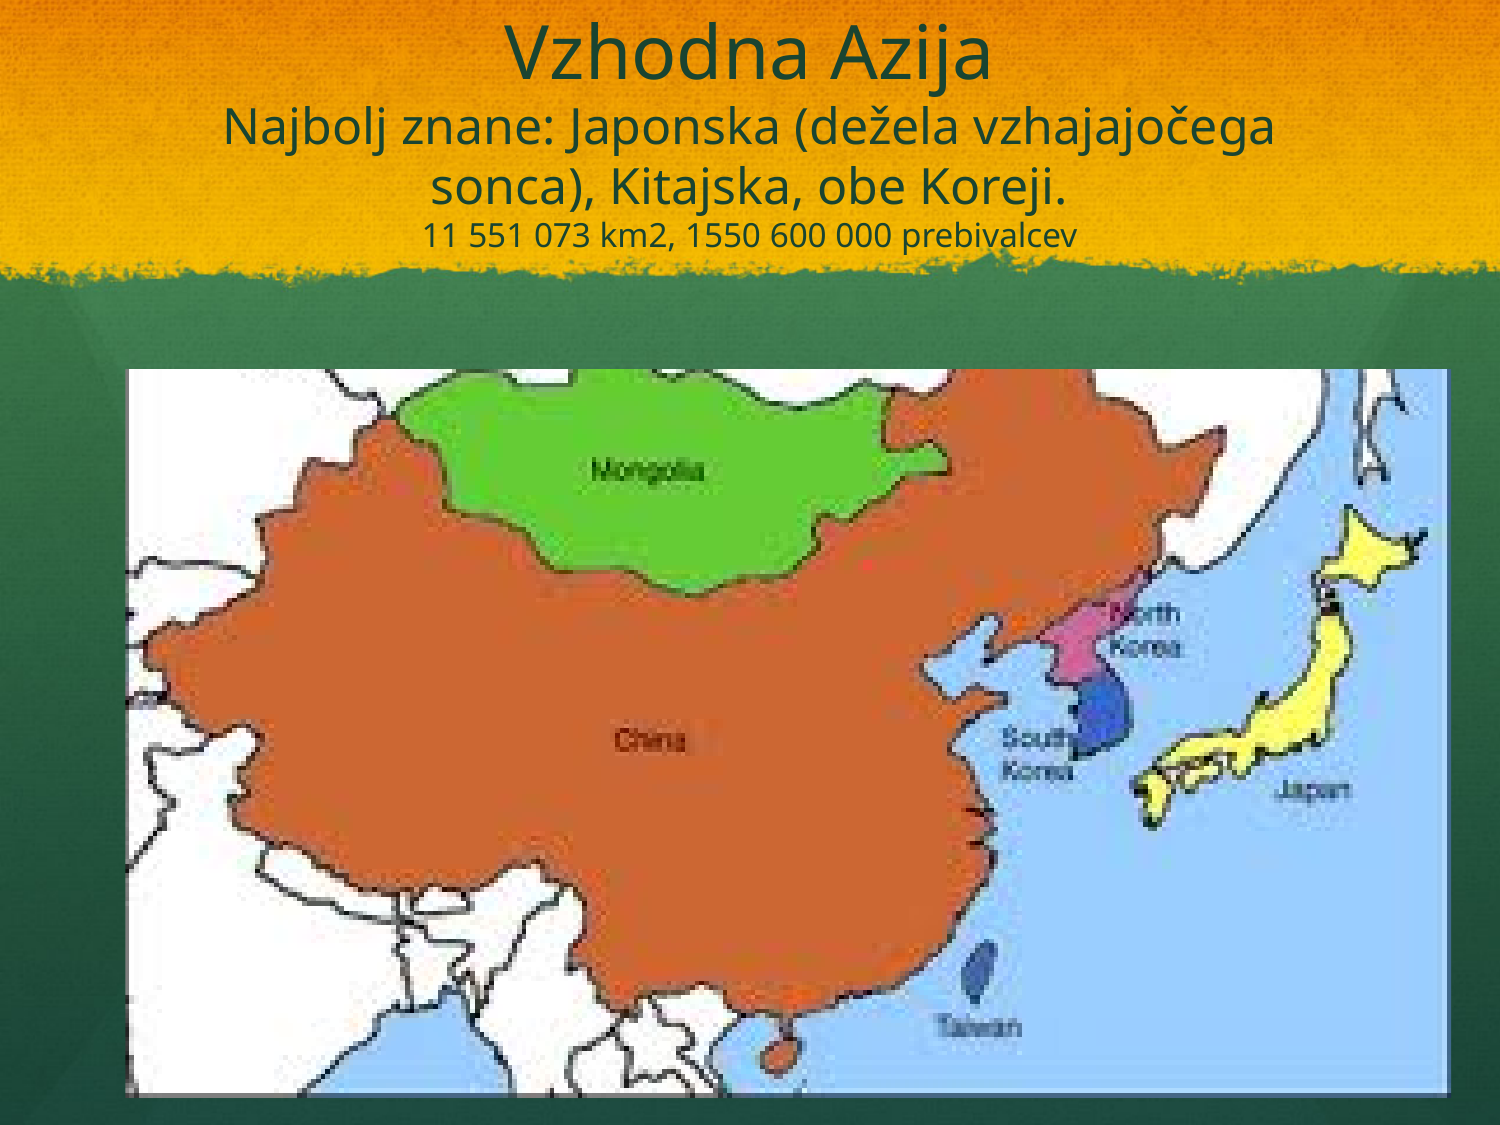

# Vzhodna Azija Najbolj znane: Japonska (dežela vzhajajočega sonca), Kitajska, obe Koreji. 11 551 073 km2, 1550 600 000 prebivalcev